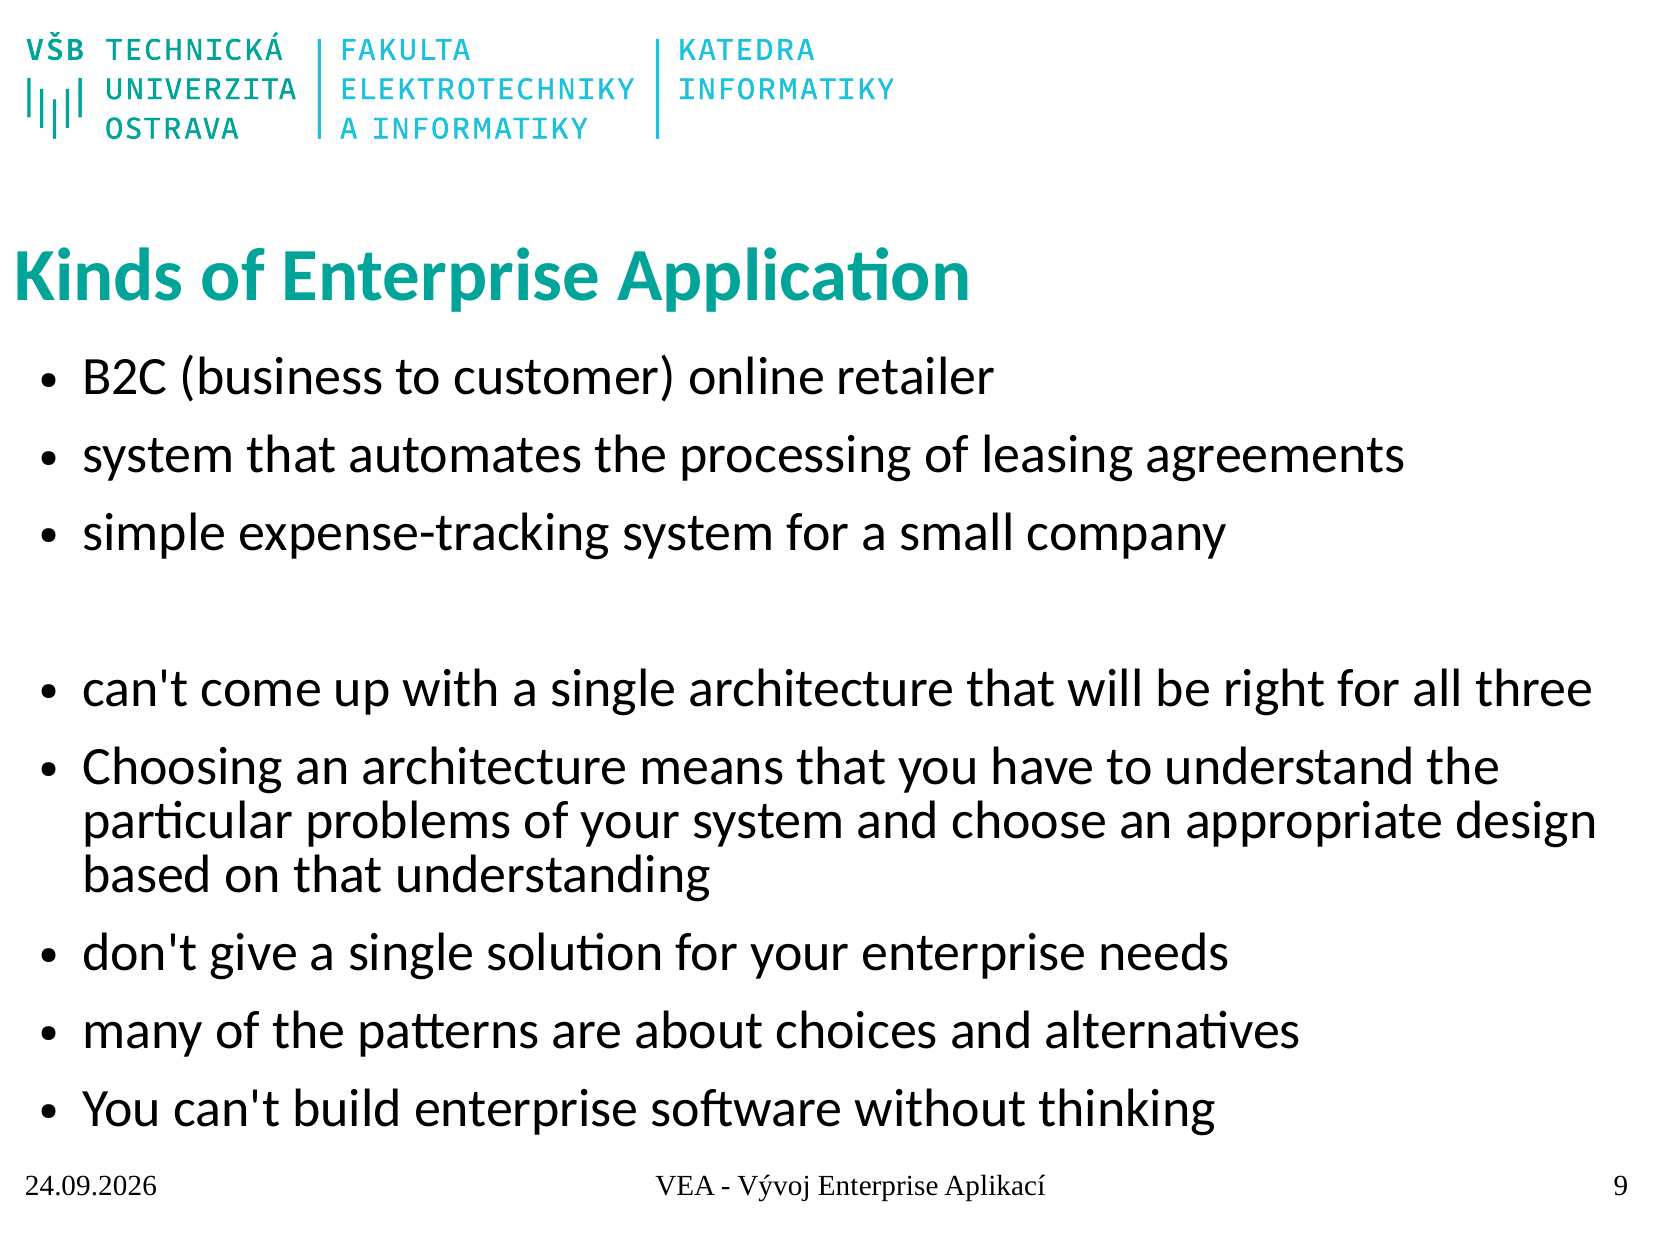

Kinds of Enterprise Application
# B2C (business to customer) online retailer
system that automates the processing of leasing agreements
simple expense-tracking system for a small company
can't come up with a single architecture that will be right for all three
Choosing an architecture means that you have to understand the particular problems of your system and choose an appropriate design based on that understanding
don't give a single solution for your enterprise needs
many of the patterns are about choices and alternatives
You can't build enterprise software without thinking
VEA - Vývoj Enterprise Aplikací
9